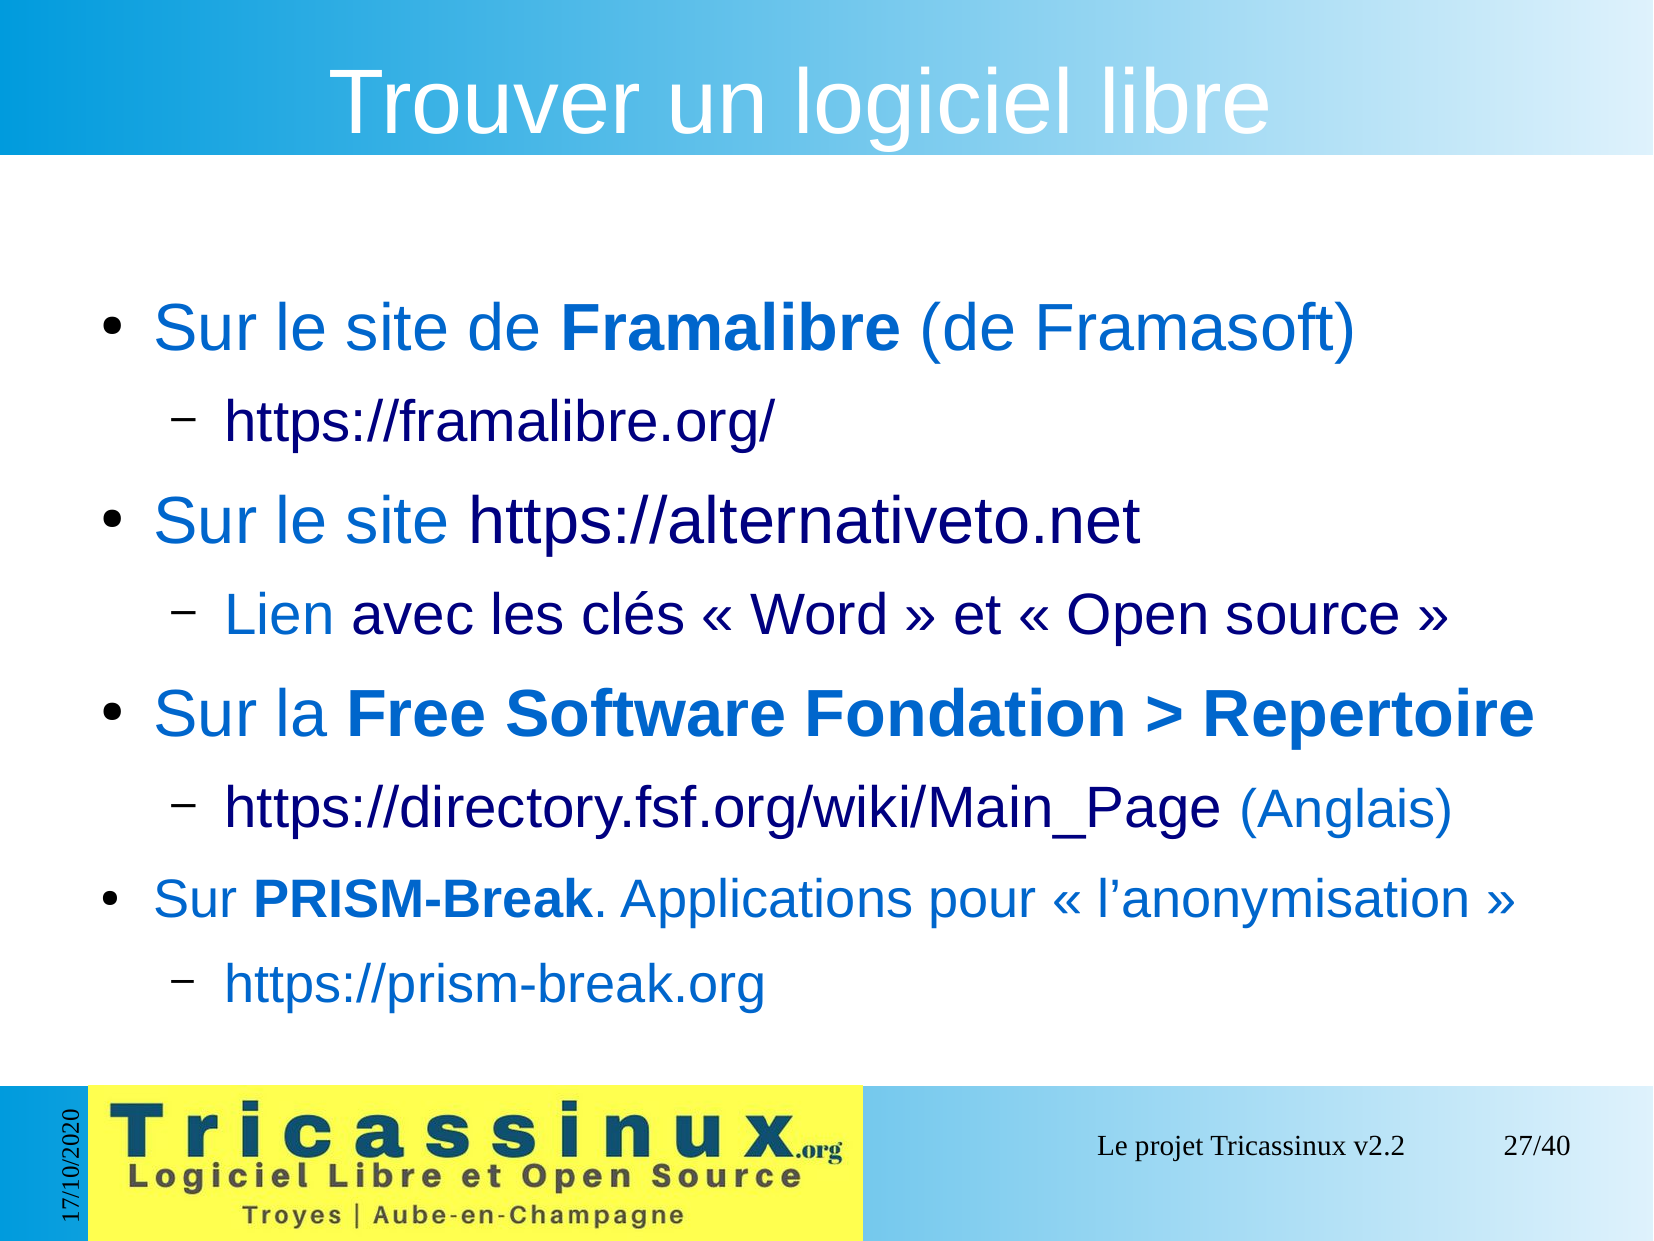

# Trouver un logiciel libre
Sur le site de Framalibre (de Framasoft)
https://framalibre.org/
Sur le site https://alternativeto.net
Lien avec les clés « Word » et « Open source »
Sur la Free Software Fondation > Repertoire
https://directory.fsf.org/wiki/Main_Page (Anglais)
Sur PRISM-Break. Applications pour « l’anonymisation »
https://prism-break.org
17/10/2020
27